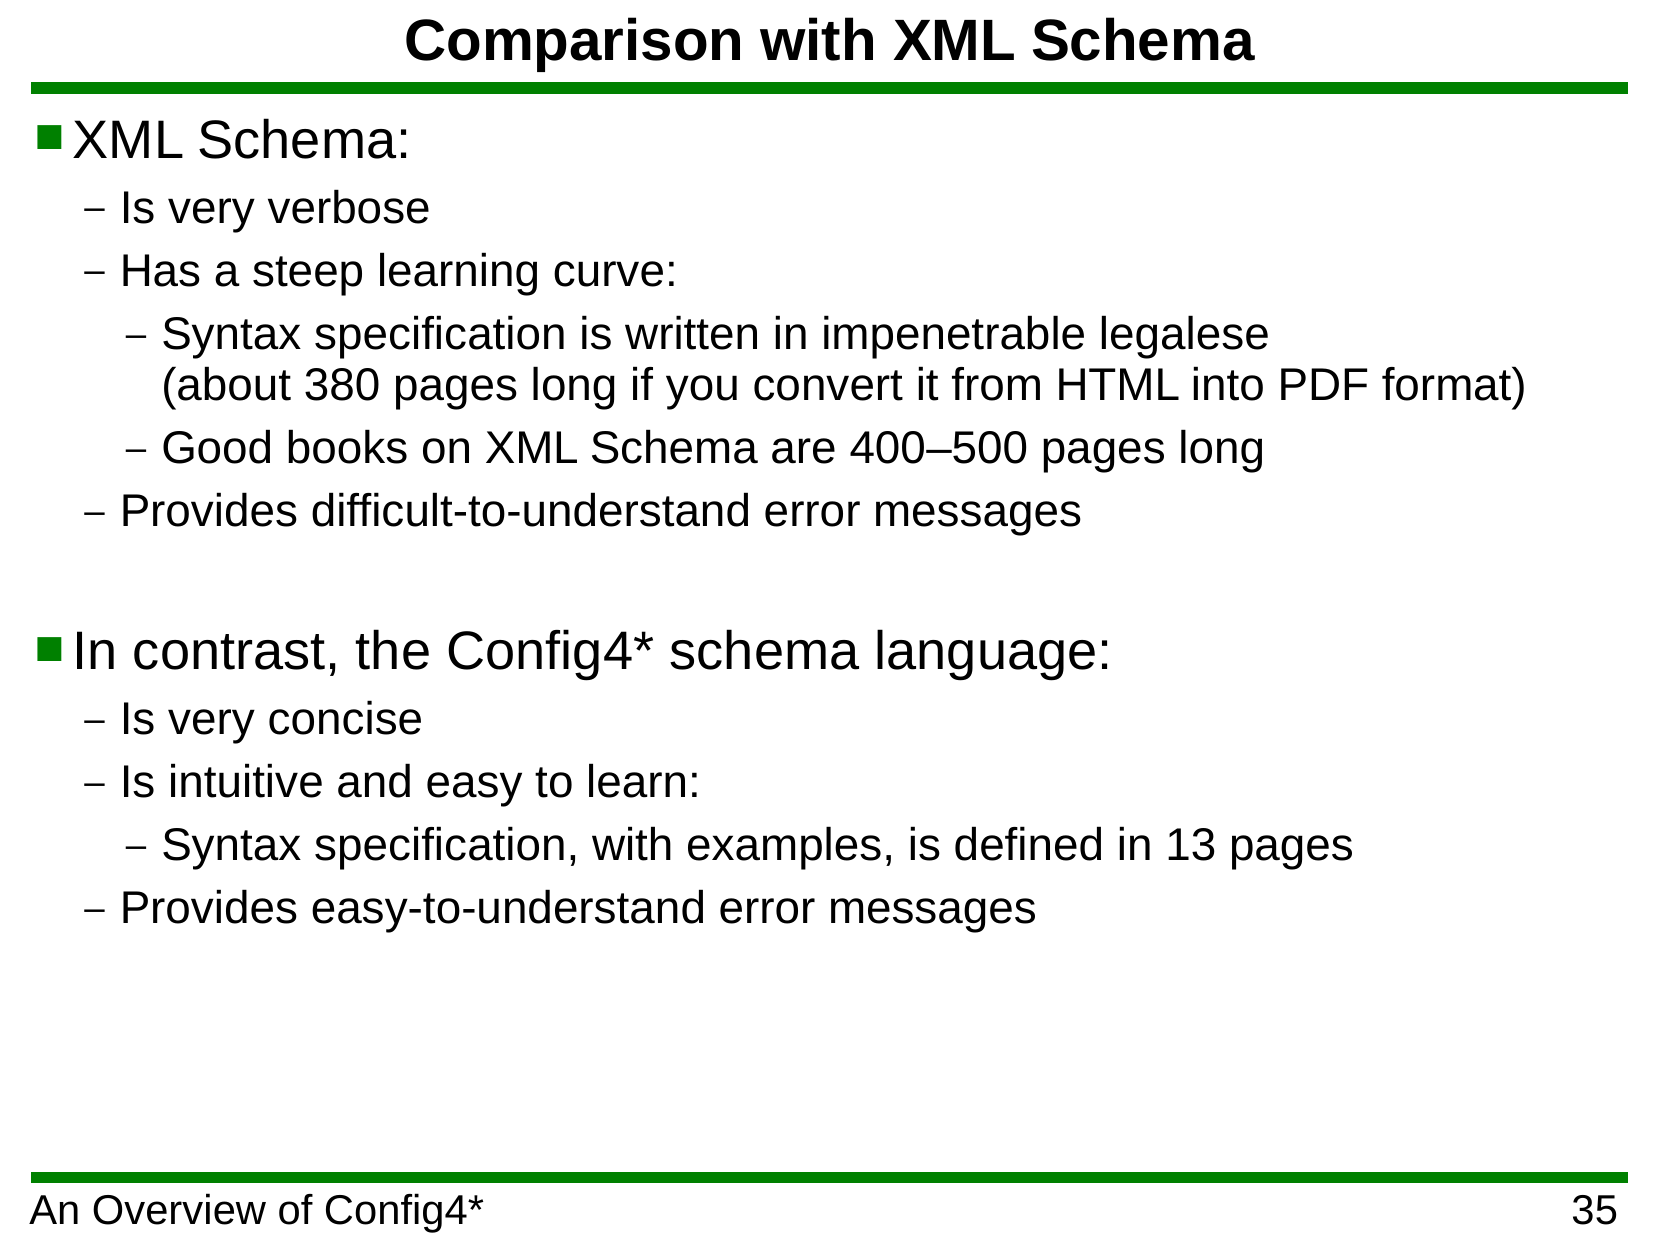

# Comparison with XML Schema
XML Schema:
Is very verbose
Has a steep learning curve:
Syntax specification is written in impenetrable legalese
(about 380 pages long if you convert it from HTML into PDF format)
Good books on XML Schema are 400–500 pages long
Provides difficult-to-understand error messages
In contrast, the Config4* schema language:
Is very concise
Is intuitive and easy to learn:
Syntax specification, with examples, is defined in 13 pages
Provides easy-to-understand error messages
An Overview of Config4*
35